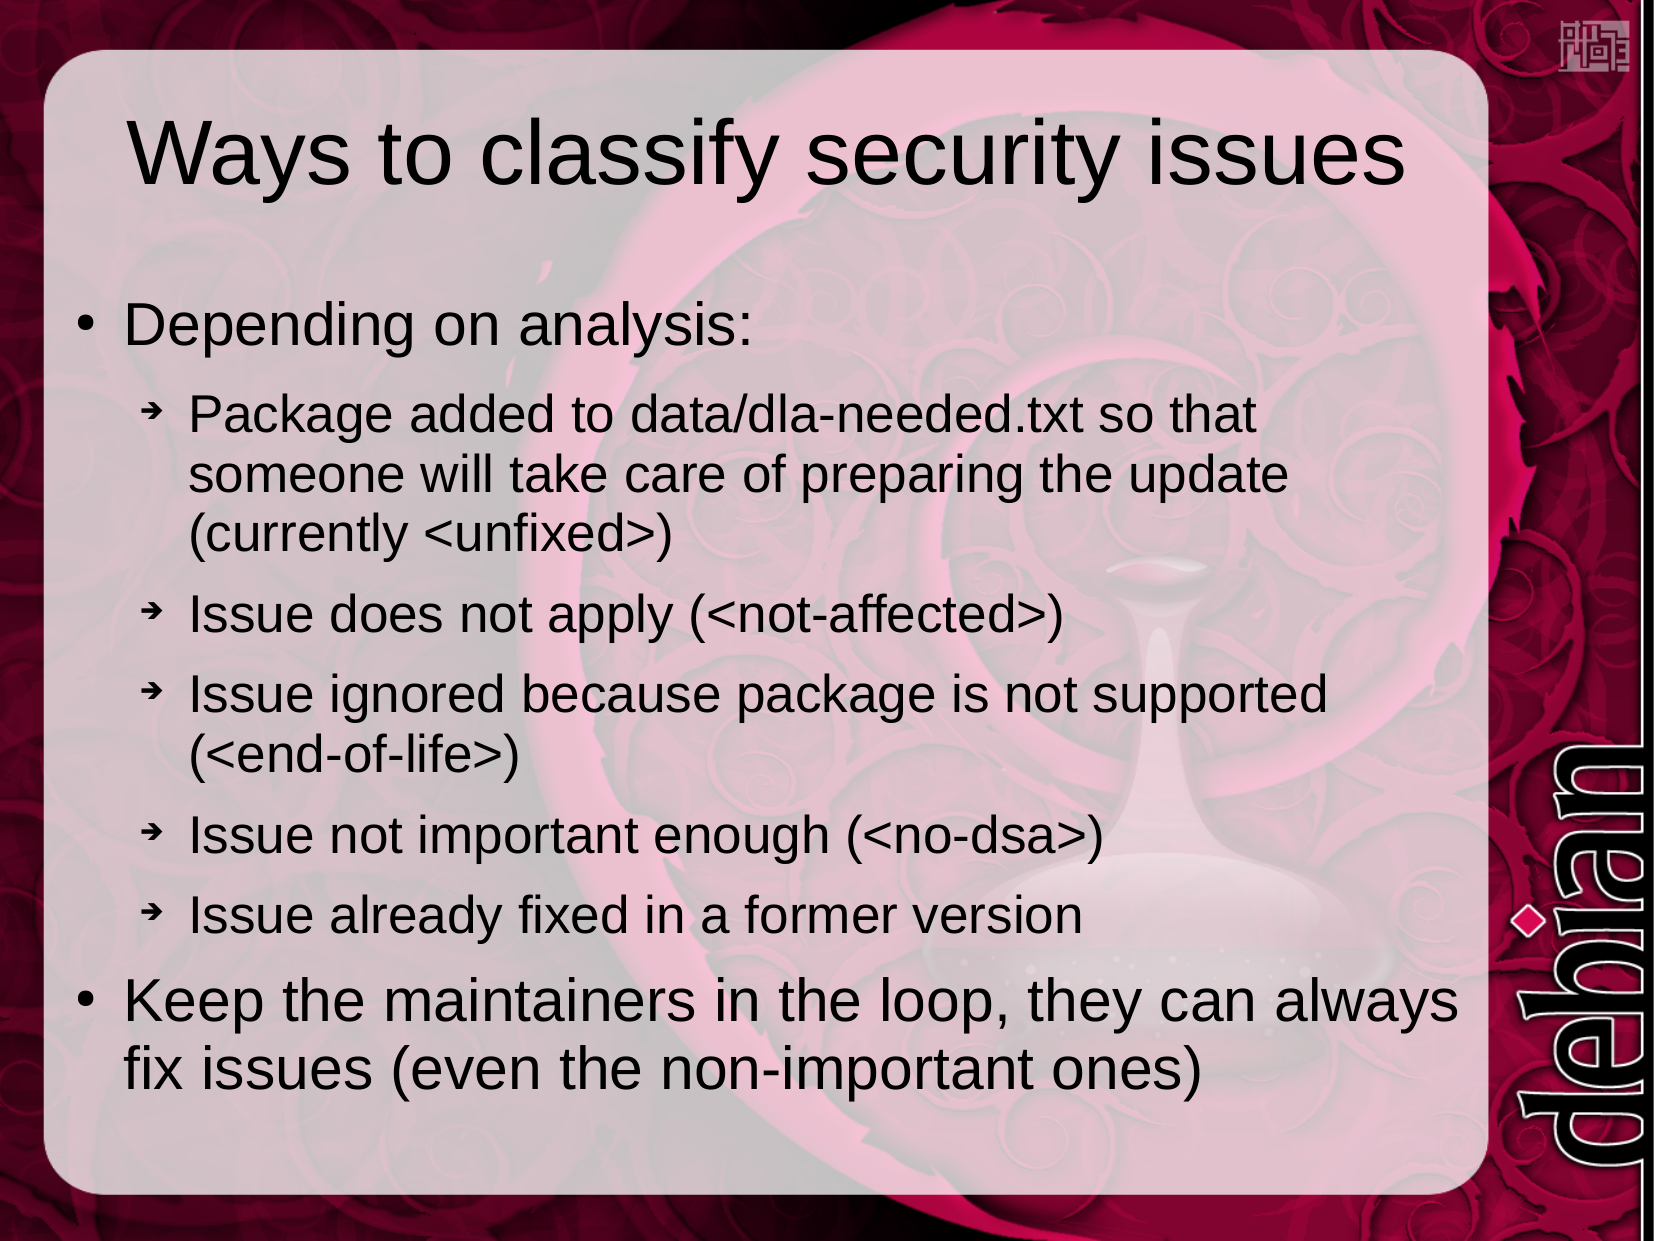

# Ways to classify security issues
Depending on analysis:
Package added to data/dla-needed.txt so that someone will take care of preparing the update (currently <unfixed>)
Issue does not apply (<not-affected>)
Issue ignored because package is not supported (<end-of-life>)
Issue not important enough (<no-dsa>)
Issue already fixed in a former version
Keep the maintainers in the loop, they can always fix issues (even the non-important ones)